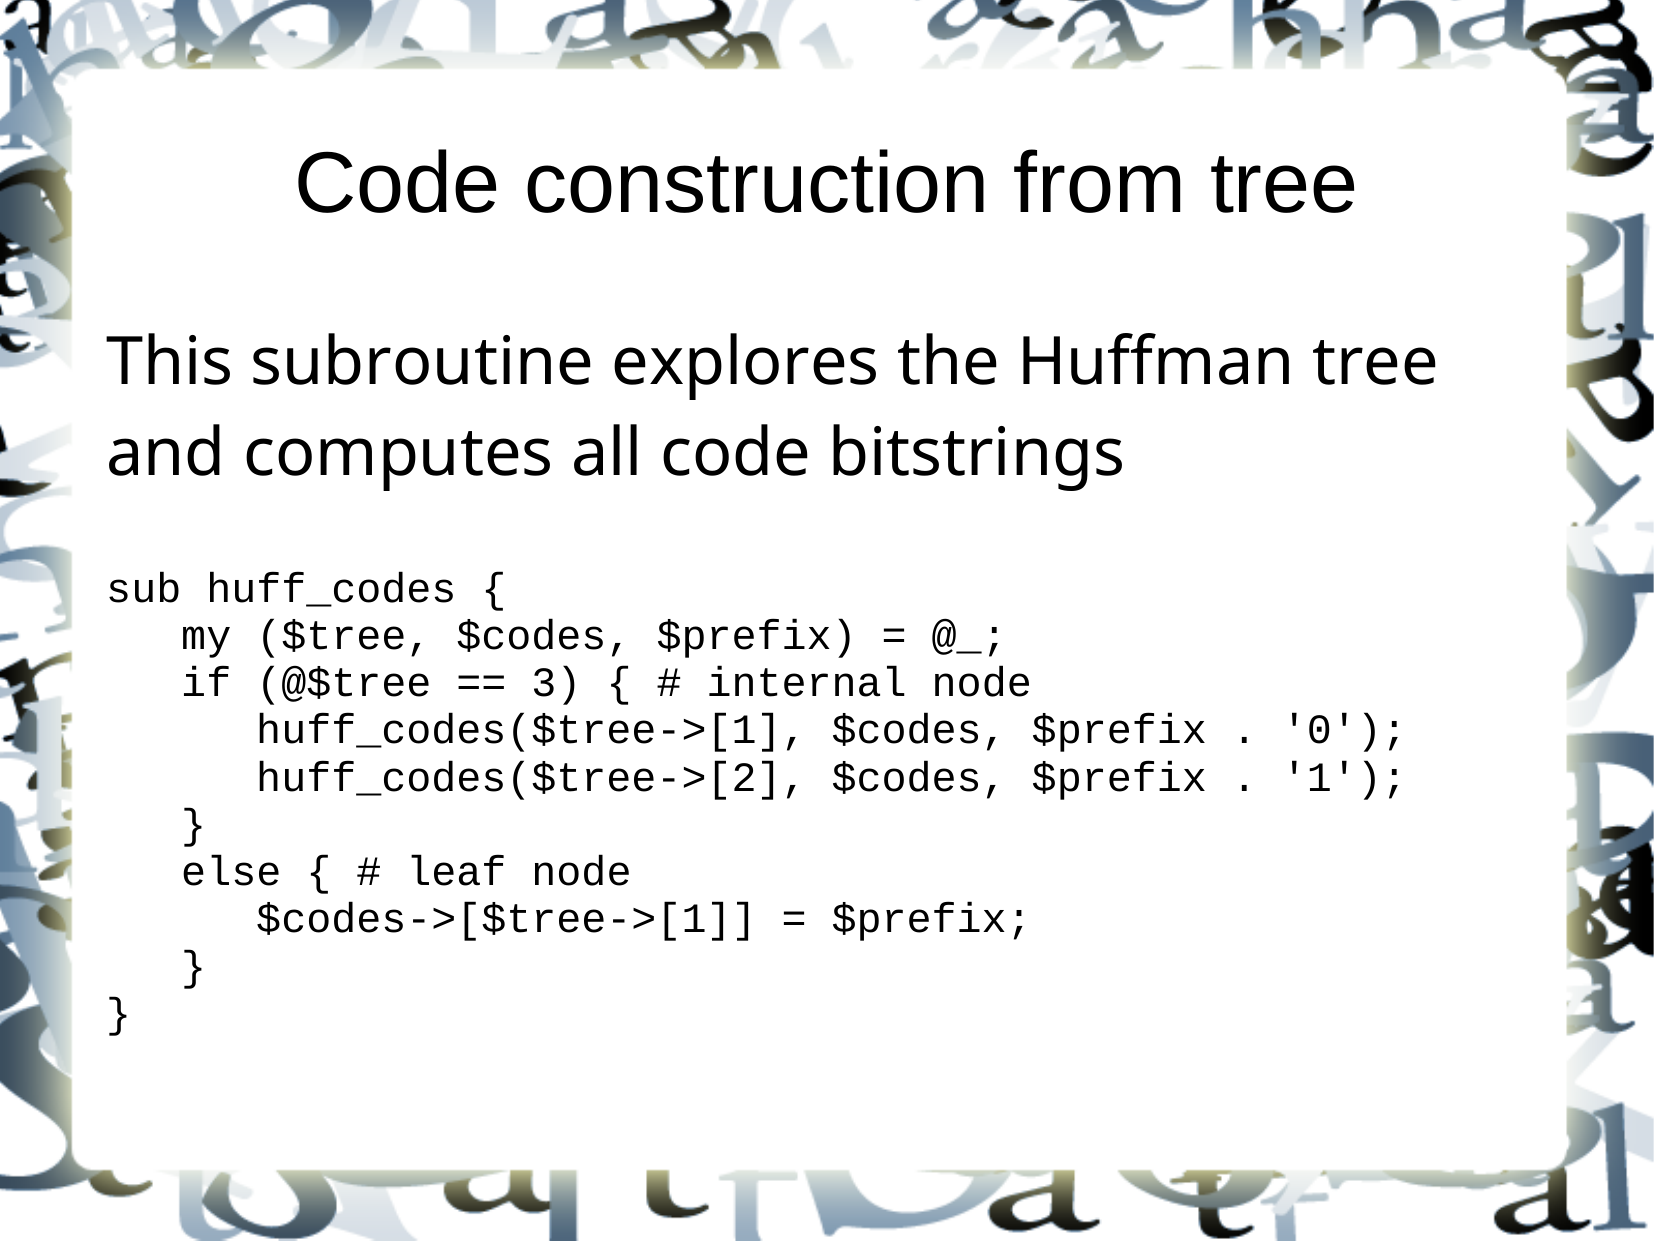

# Code construction from tree
This subroutine explores the Huffman tree and computes all code bitstrings
sub huff_codes {
 my ($tree, $codes, $prefix) = @_;
 if (@$tree == 3) { # internal node
 huff_codes($tree->[1], $codes, $prefix . '0');
 huff_codes($tree->[2], $codes, $prefix . '1');
 }
 else { # leaf node
 $codes->[$tree->[1]] = $prefix;
 }
}